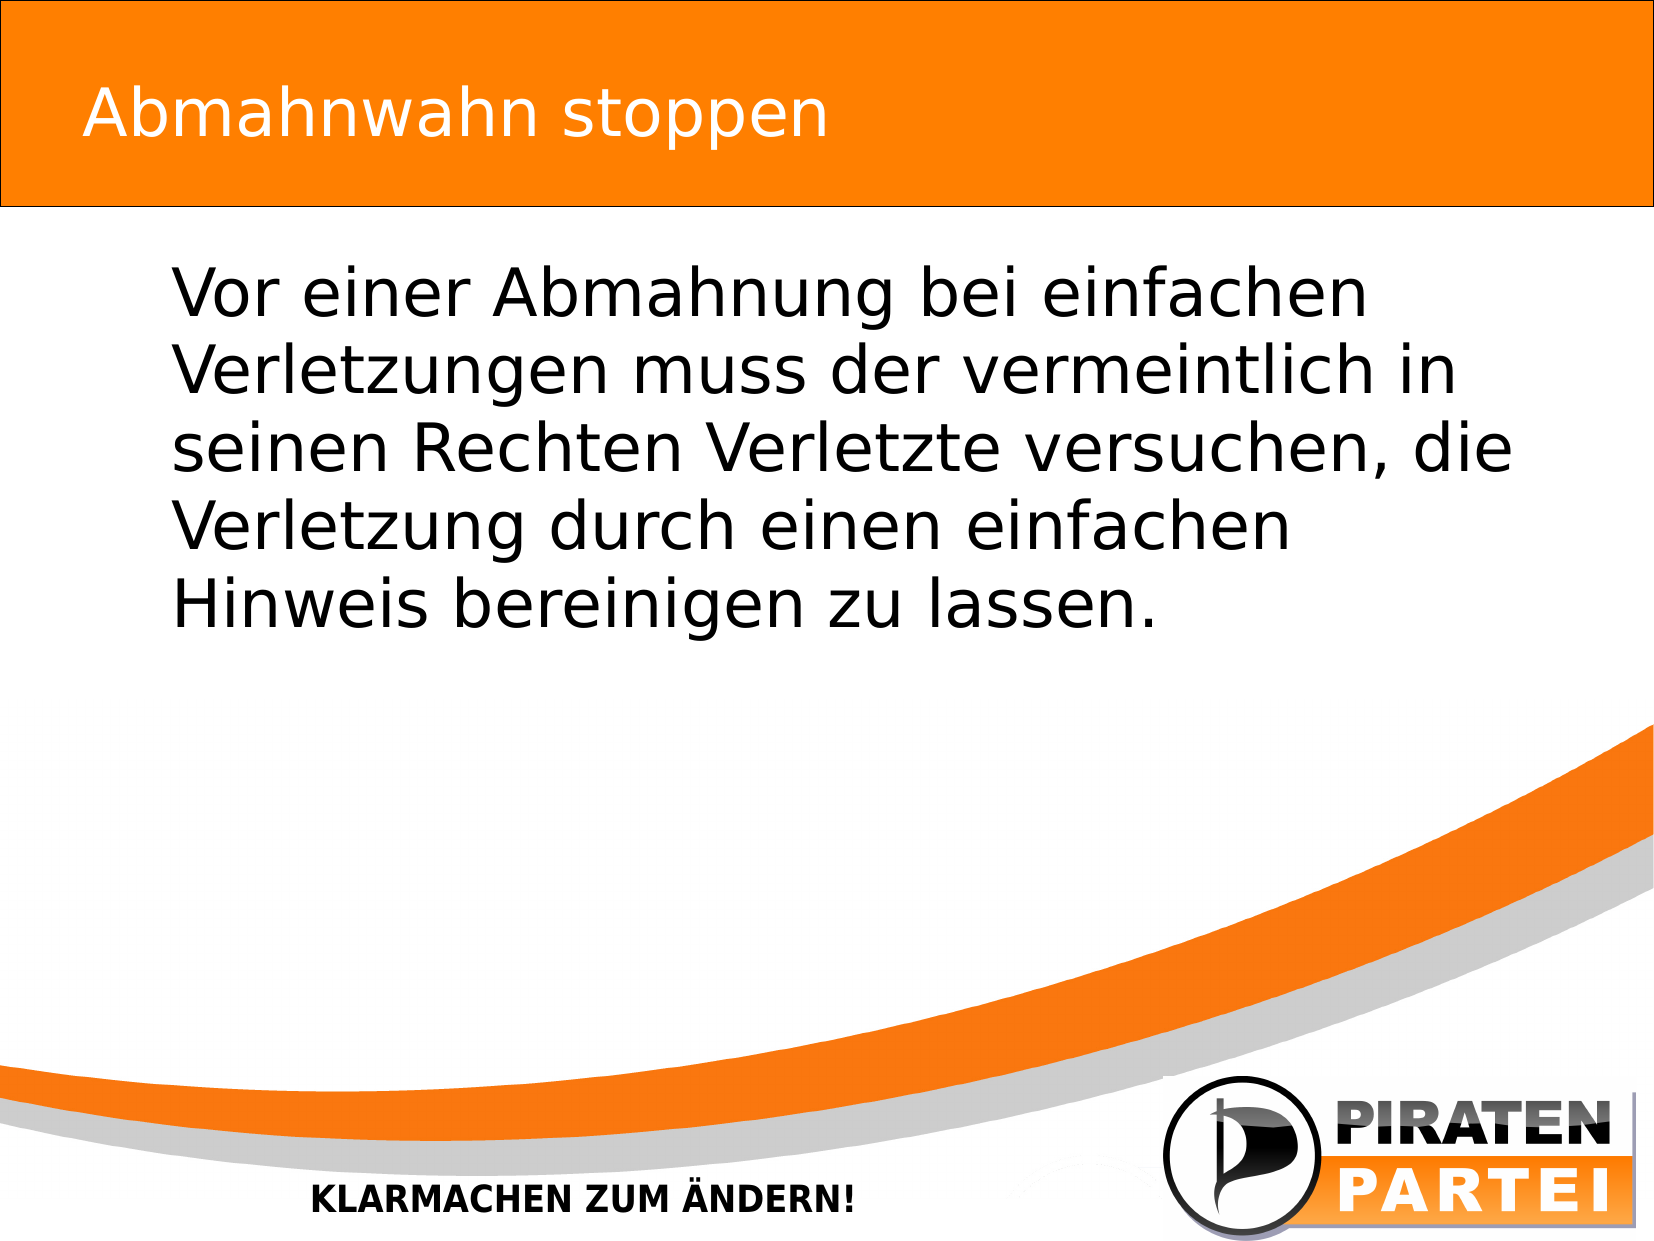

# Abmahnwahn stoppen
Vor einer Abmahnung bei einfachen Verletzungen muss der vermeintlich in seinen Rechten Verletzte versuchen, die Verletzung durch einen einfachen Hinweis bereinigen zu lassen.